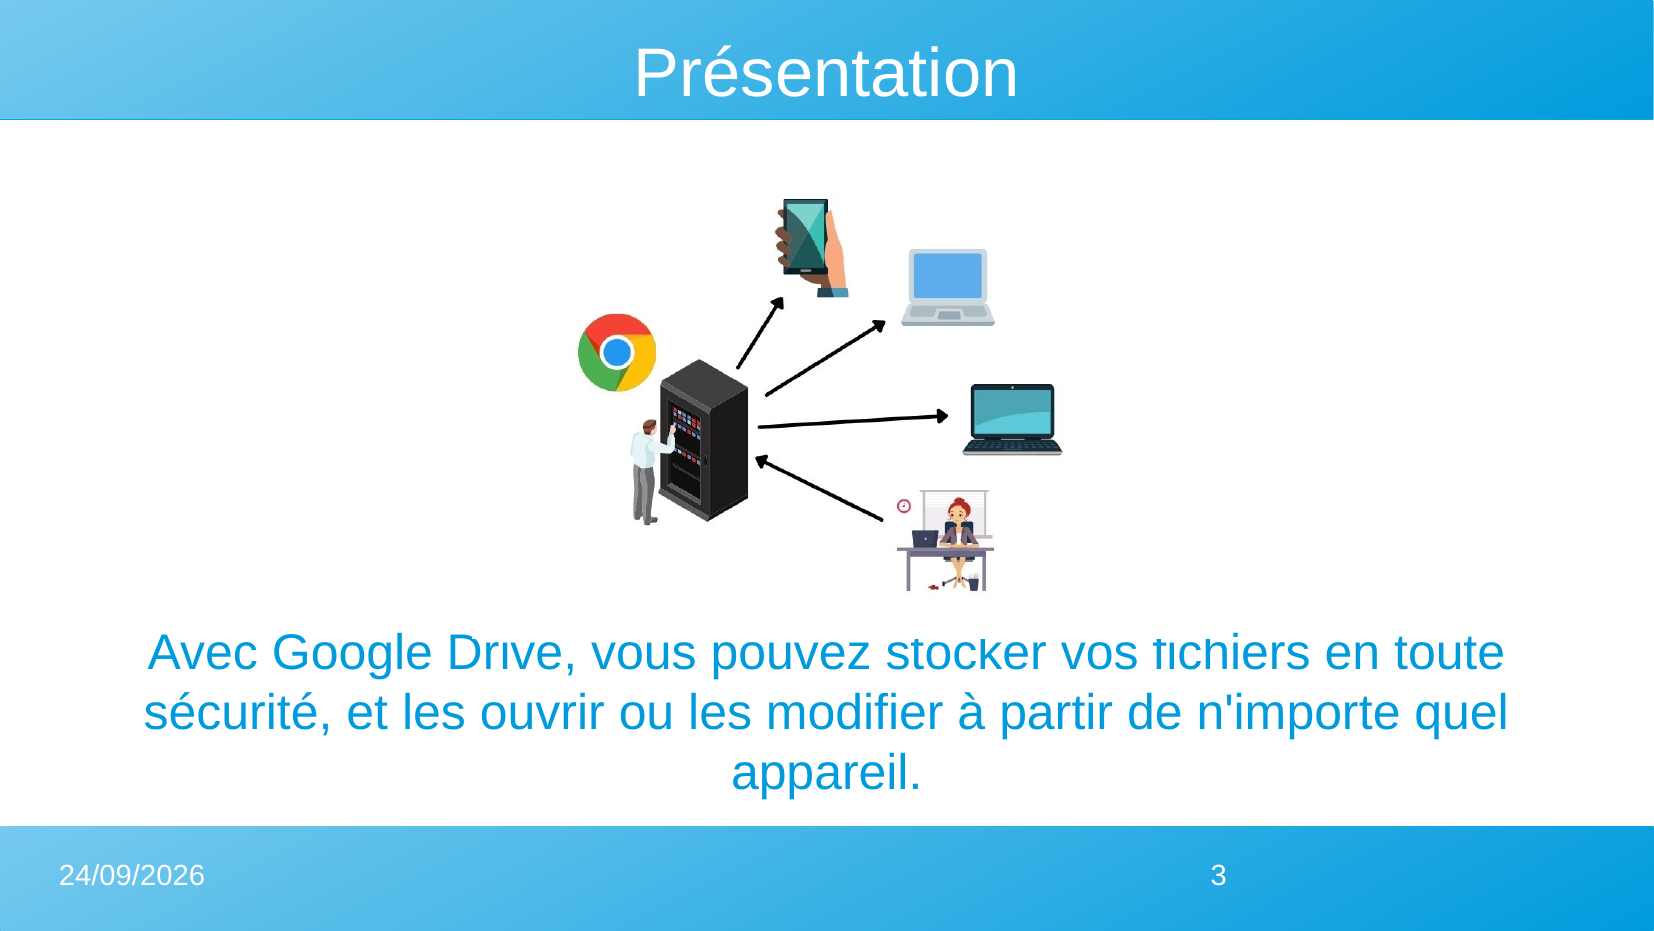

# Présentation
Avec Google Drive, vous pouvez stocker vos fichiers en toute sécurité, et les ouvrir ou les modifier à partir de n'importe quel appareil.